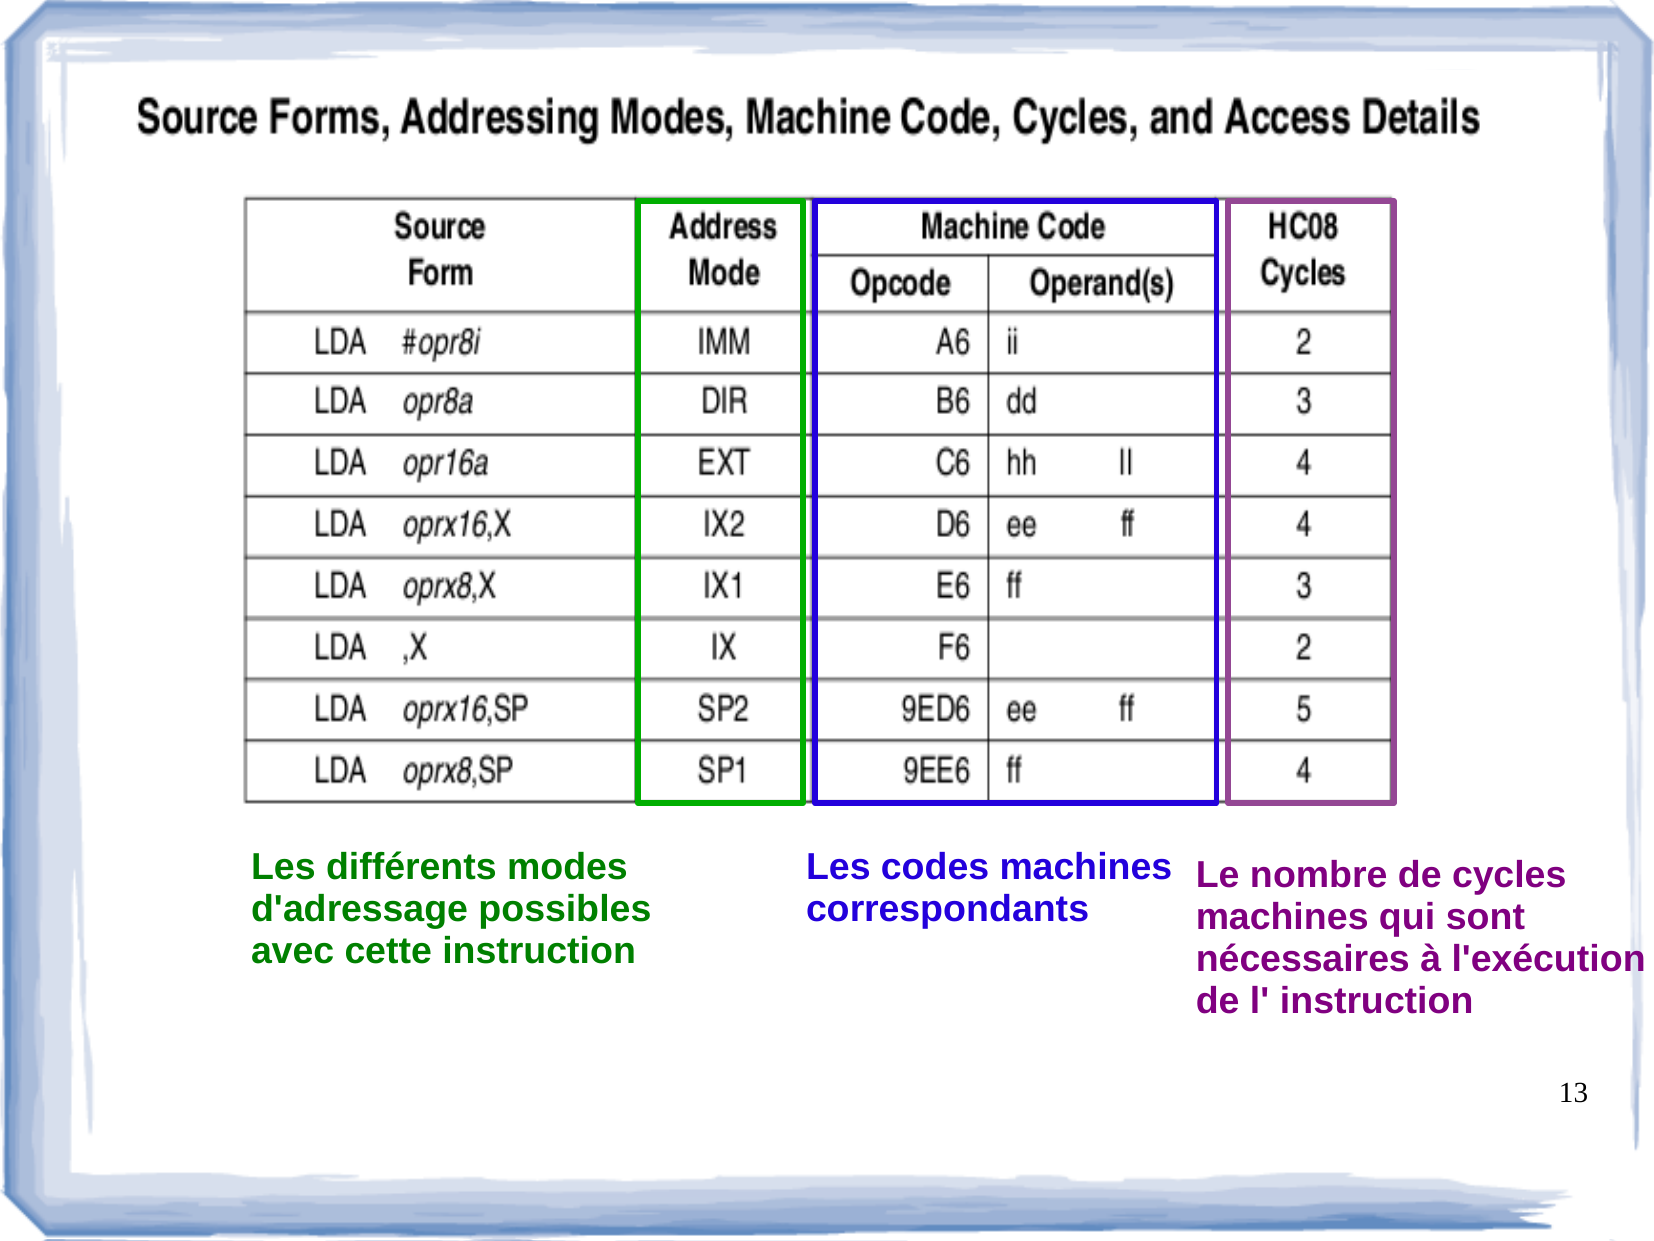

Les différents modes d'adressage possibles avec cette instruction
Les codes machines correspondants
Le nombre de cycles machines qui sont nécessaires à l'exécution de l' instruction
13